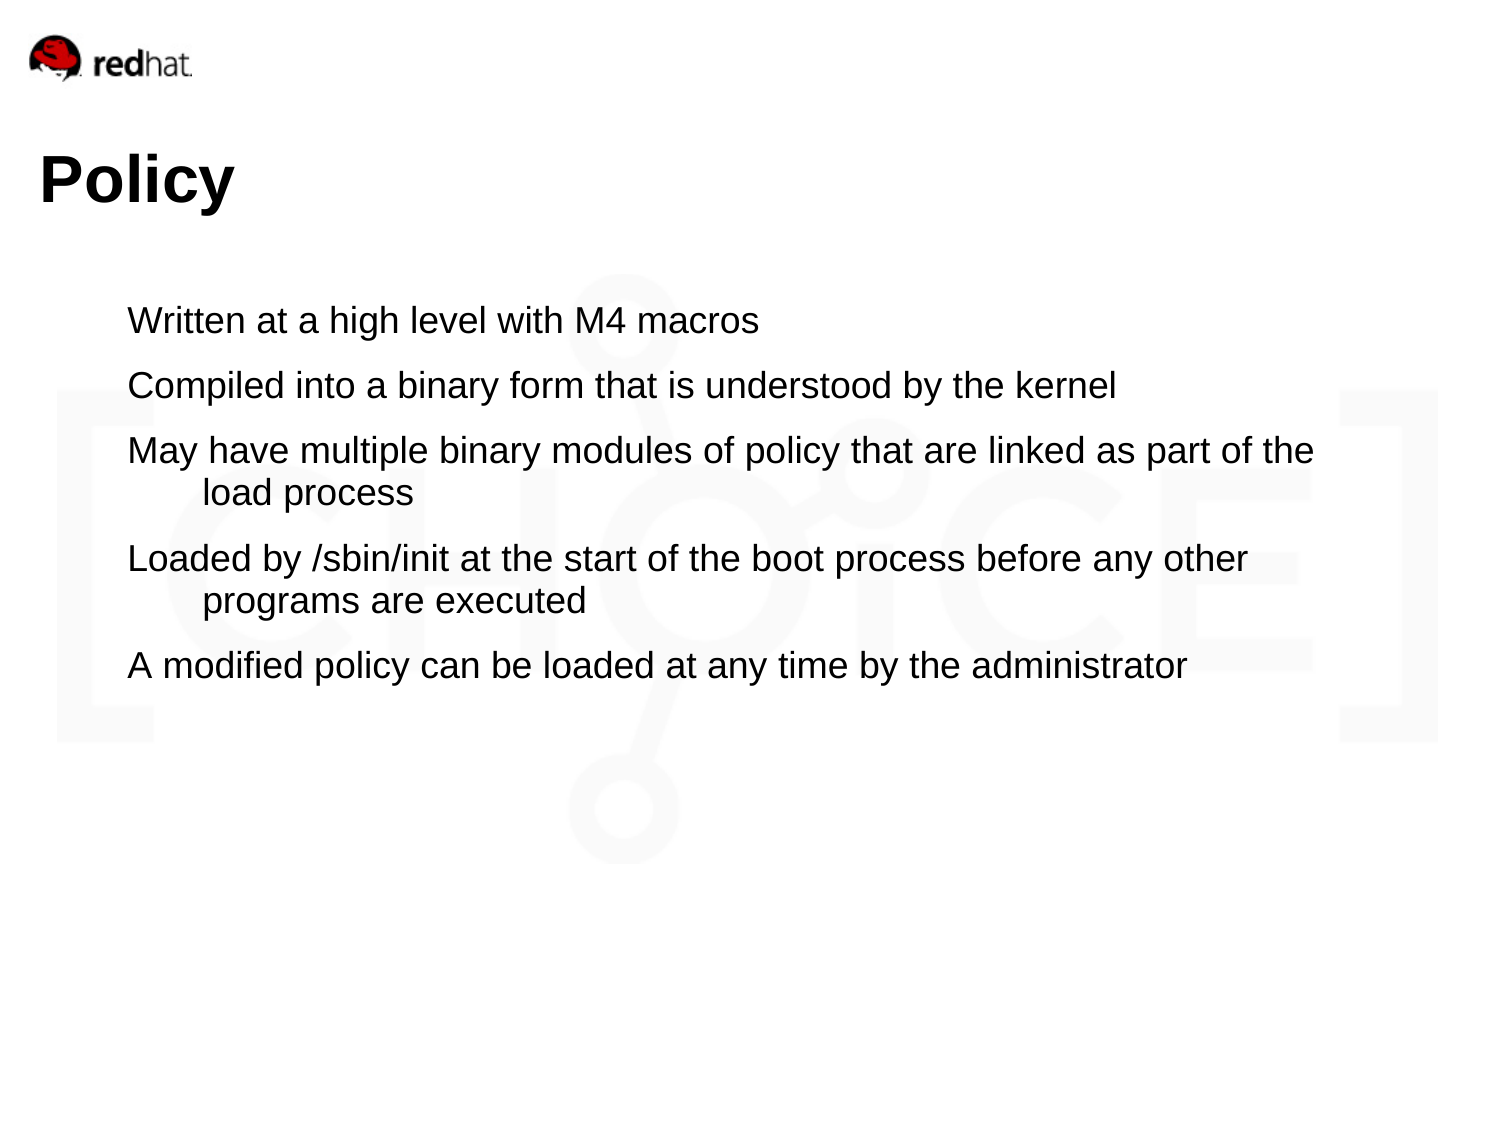

# Policy
Written at a high level with M4 macros
Compiled into a binary form that is understood by the kernel
May have multiple binary modules of policy that are linked as part of the load process
Loaded by /sbin/init at the start of the boot process before any other programs are executed
A modified policy can be loaded at any time by the administrator